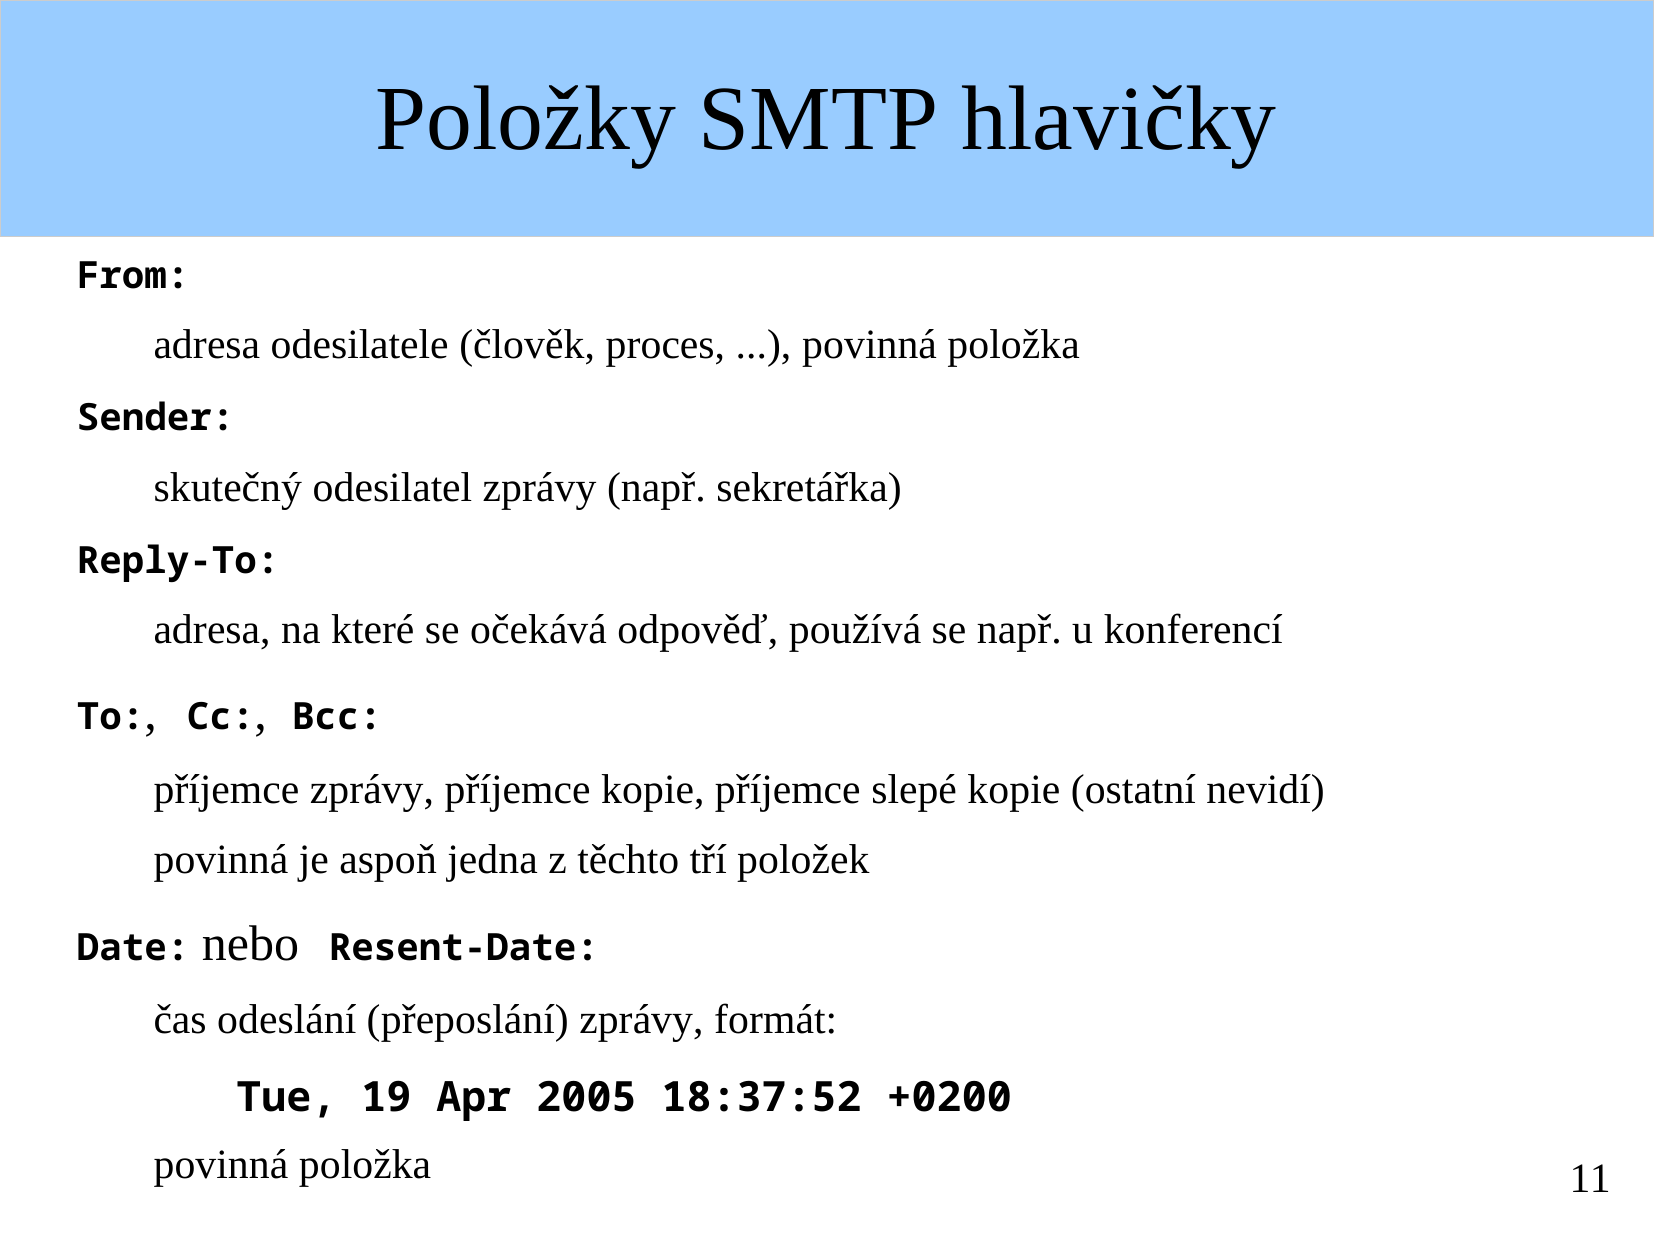

# Položky SMTP hlavičky
From:
adresa odesilatele (člověk, proces, ...), povinná položka
Sender:
skutečný odesilatel zprávy (např. sekretářka)
Reply-To:
adresa, na které se očekává odpověď, používá se např. u konferencí
To:, Cc:, Bcc:
příjemce zprávy, příjemce kopie, příjemce slepé kopie (ostatní nevidí)
povinná je aspoň jedna z těchto tří položek
Date: nebo Resent-Date:
čas odeslání (přeposlání) zprávy, formát:
Tue, 19 Apr 2005 18:37:52 +0200
povinná položka